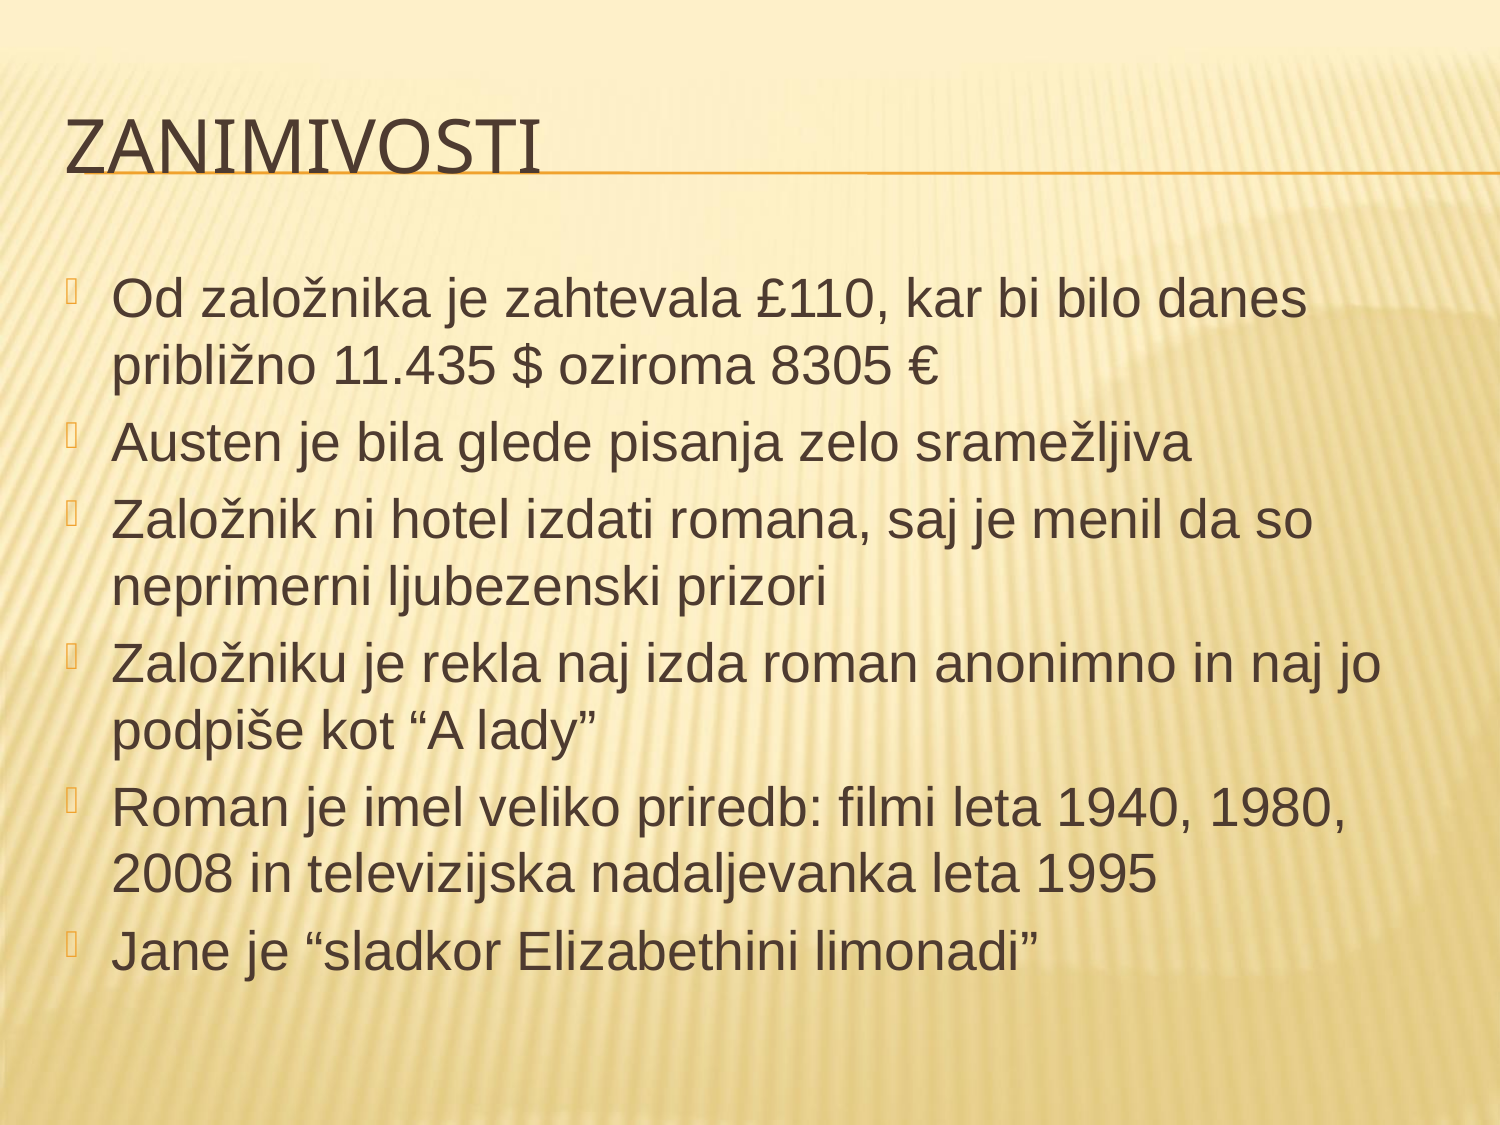

# zanimivosti
Od založnika je zahtevala £110, kar bi bilo danes približno 11.435 $ oziroma 8305 €
Austen je bila glede pisanja zelo sramežljiva
Založnik ni hotel izdati romana, saj je menil da so neprimerni ljubezenski prizori
Založniku je rekla naj izda roman anonimno in naj jo podpiše kot “A lady”
Roman je imel veliko priredb: filmi leta 1940, 1980, 2008 in televizijska nadaljevanka leta 1995
Jane je “sladkor Elizabethini limonadi”